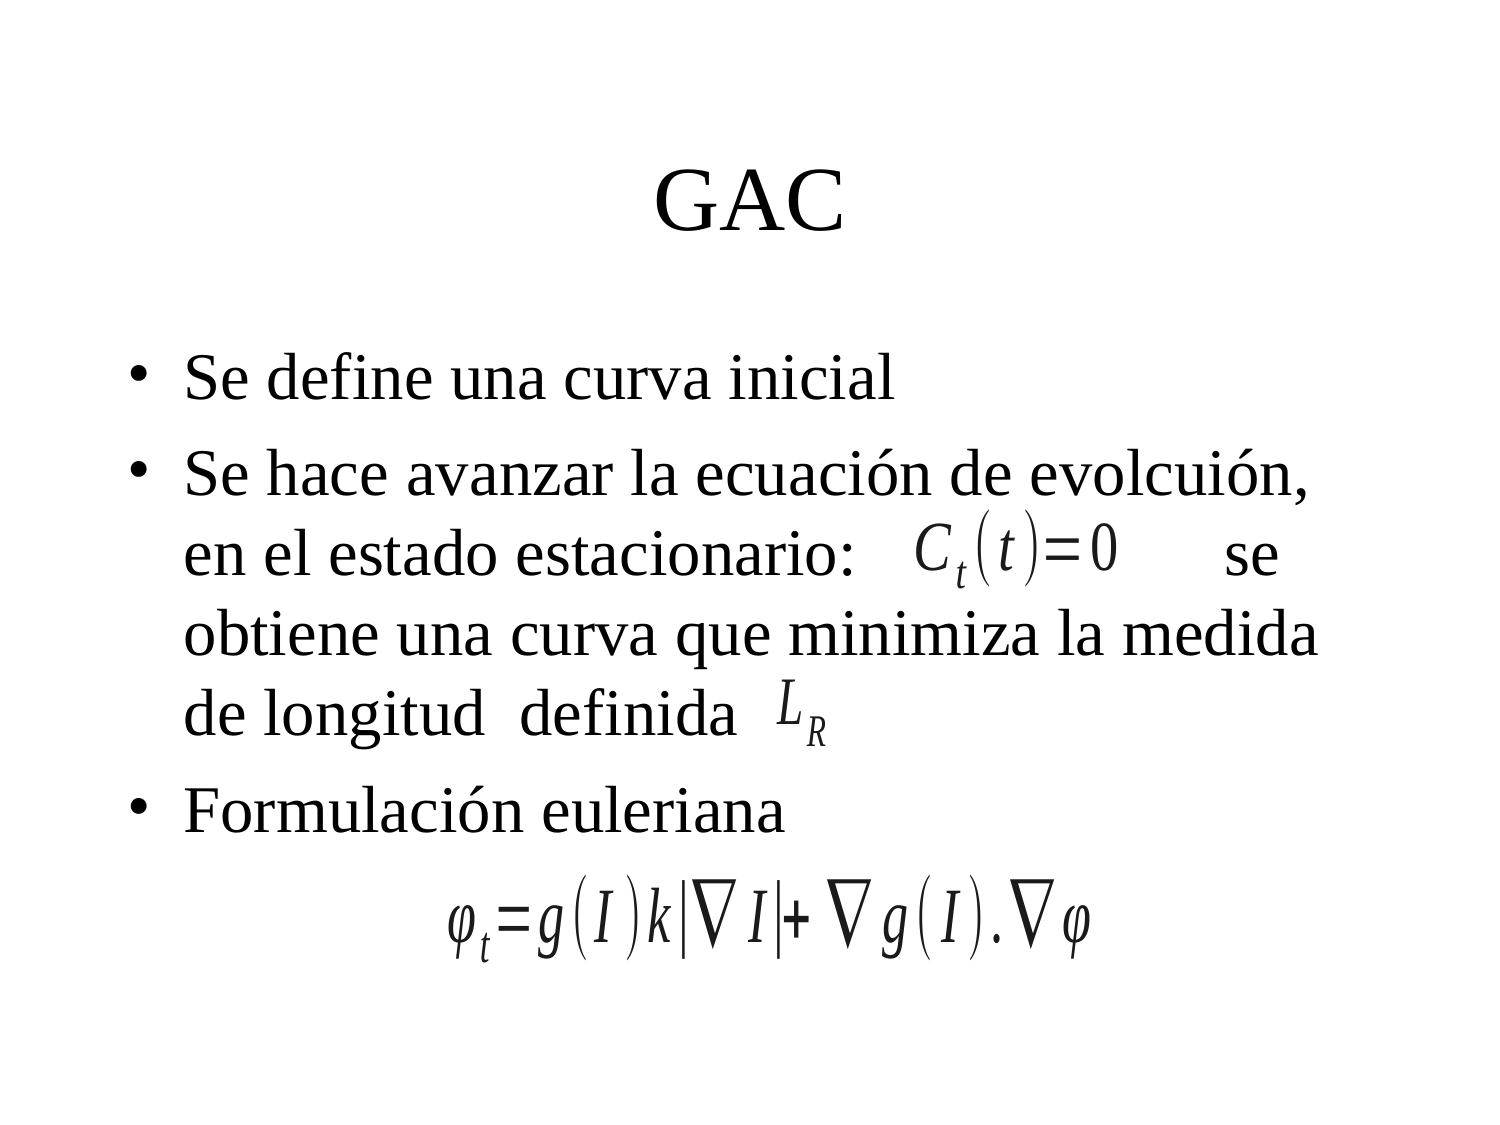

GAC
Se define una curva inicial
Se hace avanzar la ecuación de evolcuión, en el estado estacionario: se obtiene una curva que minimiza la medida de longitud definida
Formulación euleriana